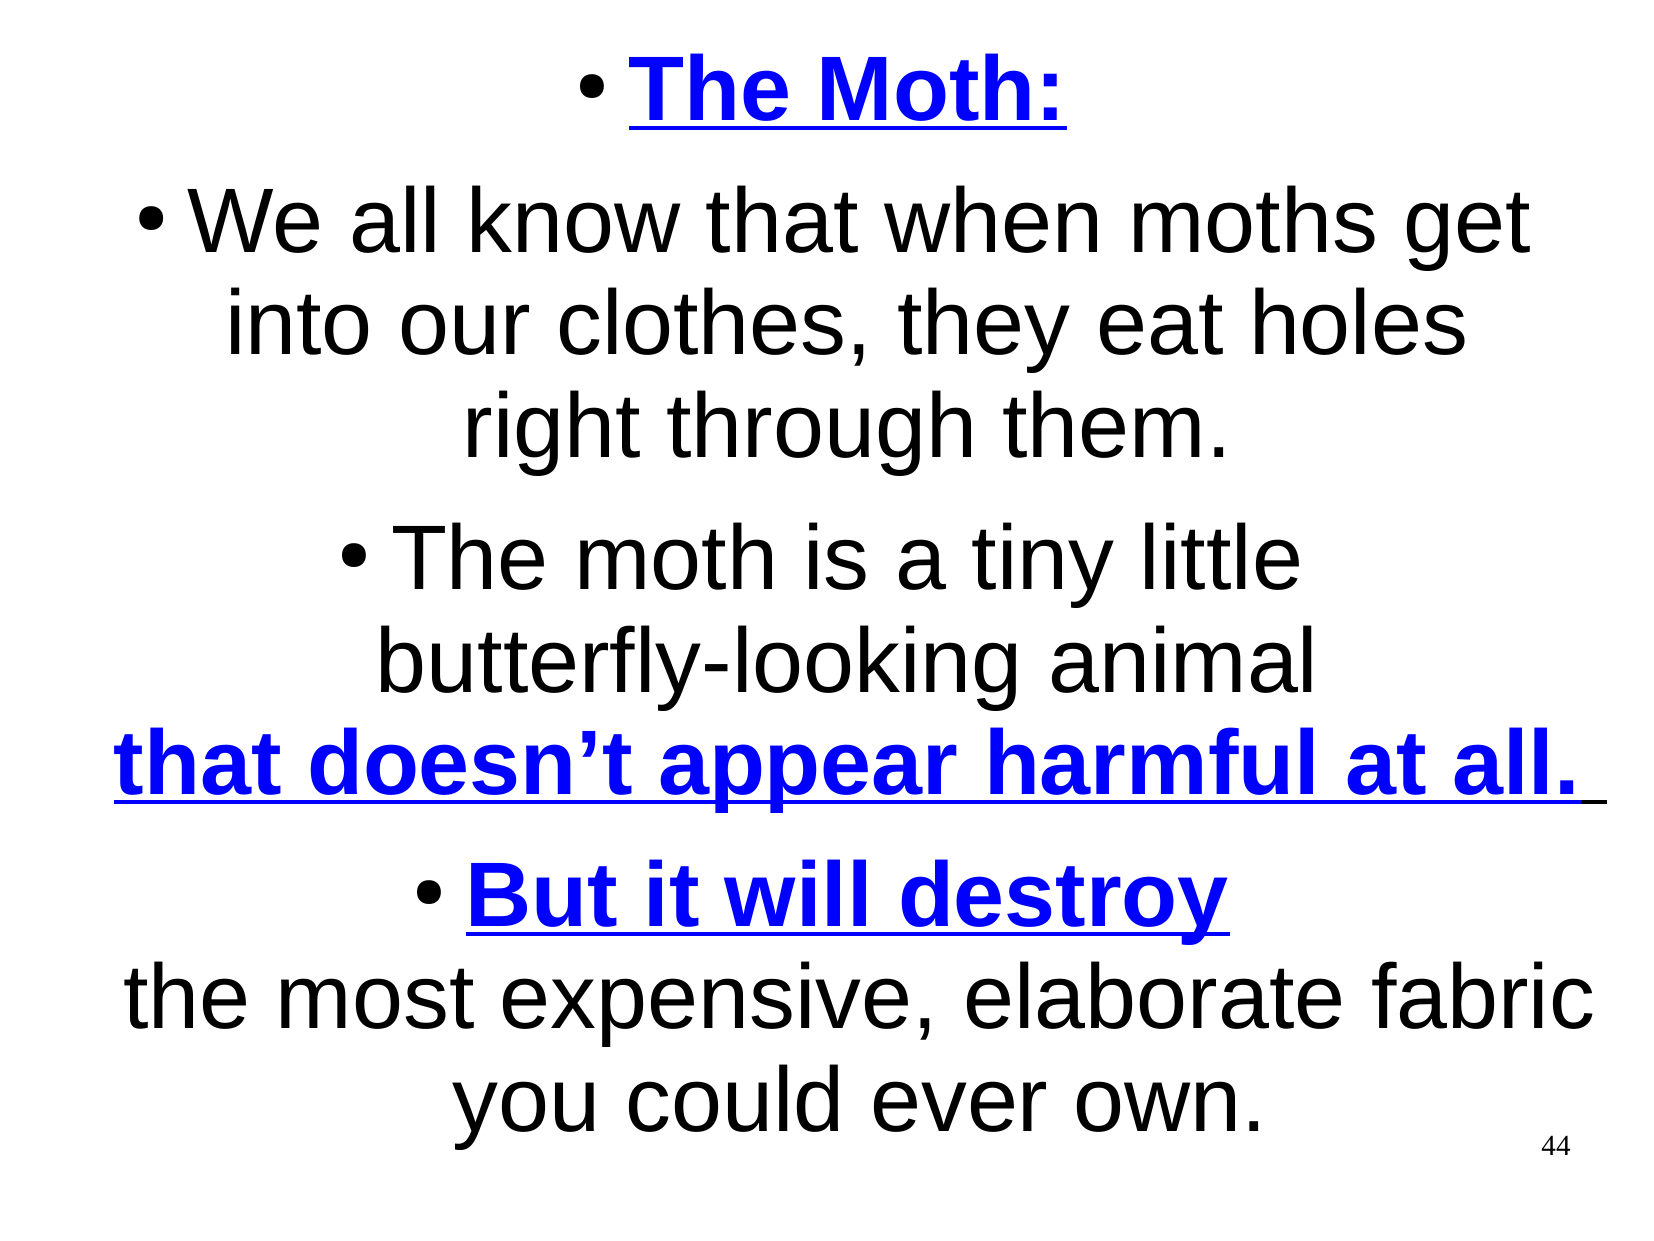

# The Moth:
We all know that when moths get into our clothes, they eat holes
right through them.
The moth is a tiny little
butterfly-looking animal
that doesn’t appear harmful at all.
But it will destroy
the most expensive, elaborate fabric you could ever own.
44